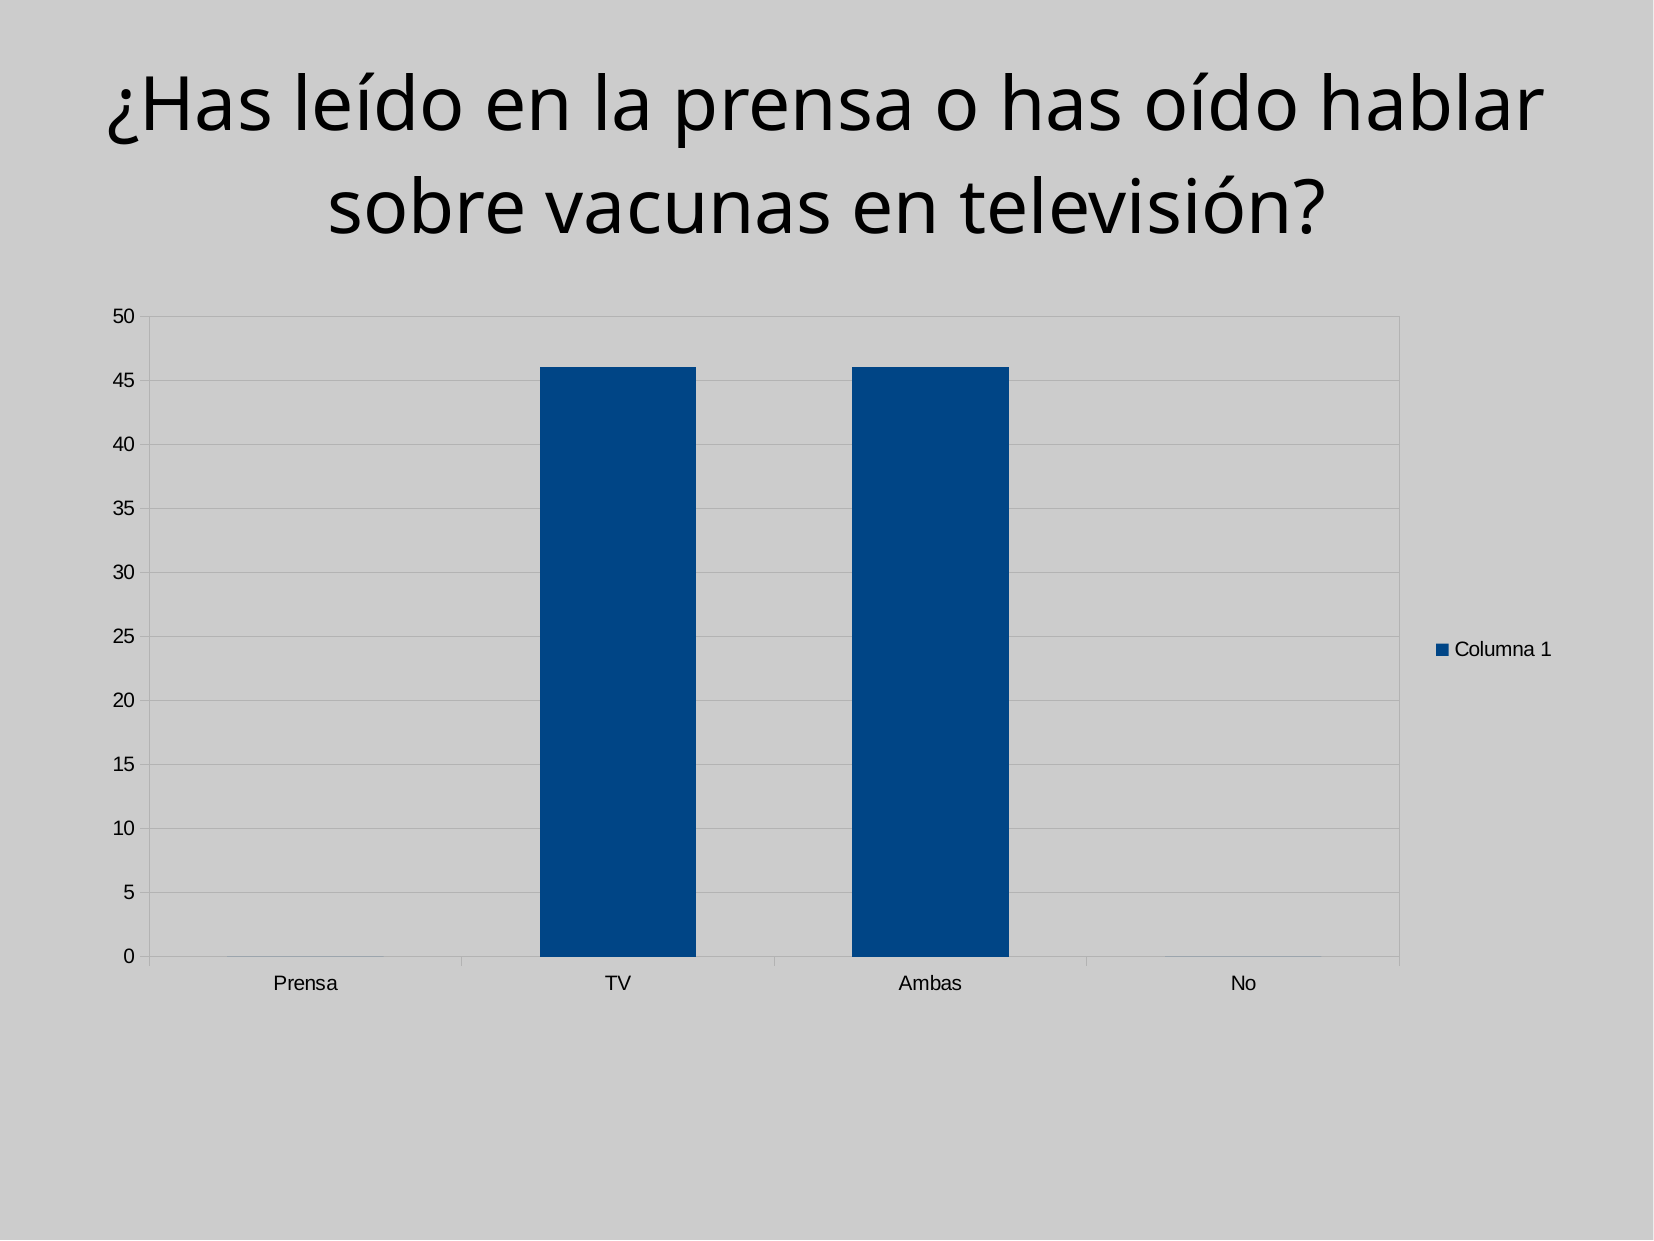

# ¿Has leído en la prensa o has oído hablar sobre vacunas en televisión?
### Chart
| Category | Columna 1 |
|---|---|
| Prensa | 0.0 |
| TV | 46.0 |
| Ambas | 46.0 |
| No | 0.0 |